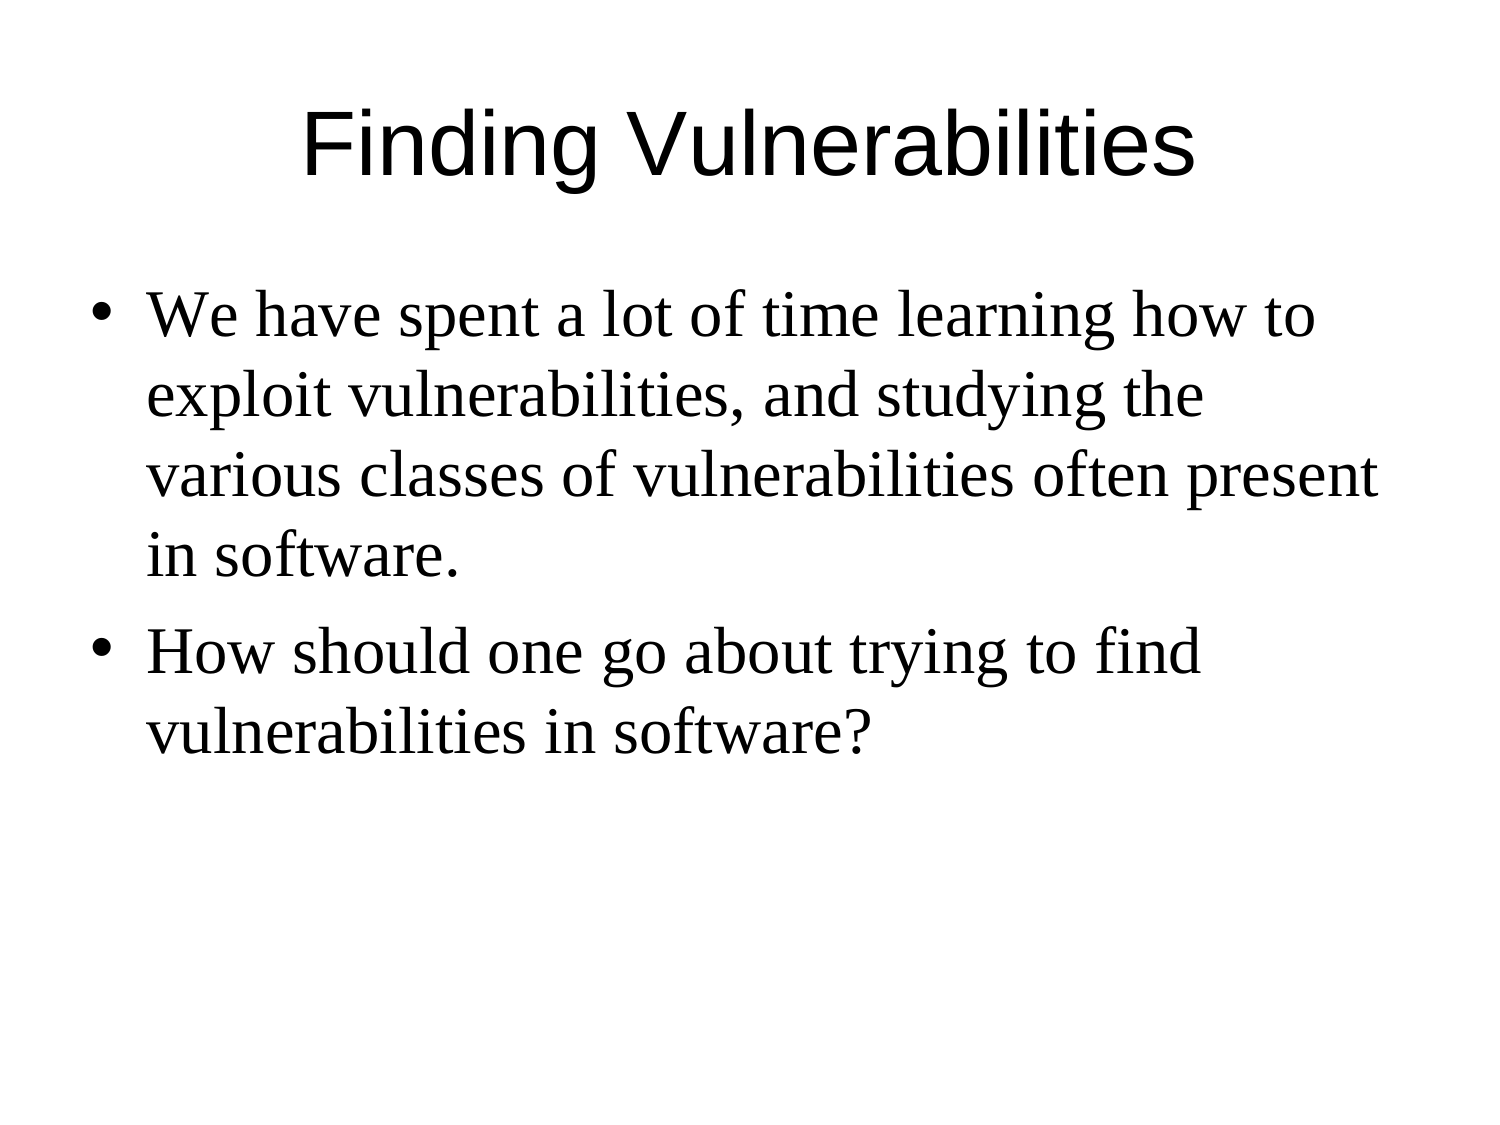

# Finding Vulnerabilities
We have spent a lot of time learning how to exploit vulnerabilities, and studying the various classes of vulnerabilities often present in software.
How should one go about trying to find vulnerabilities in software?